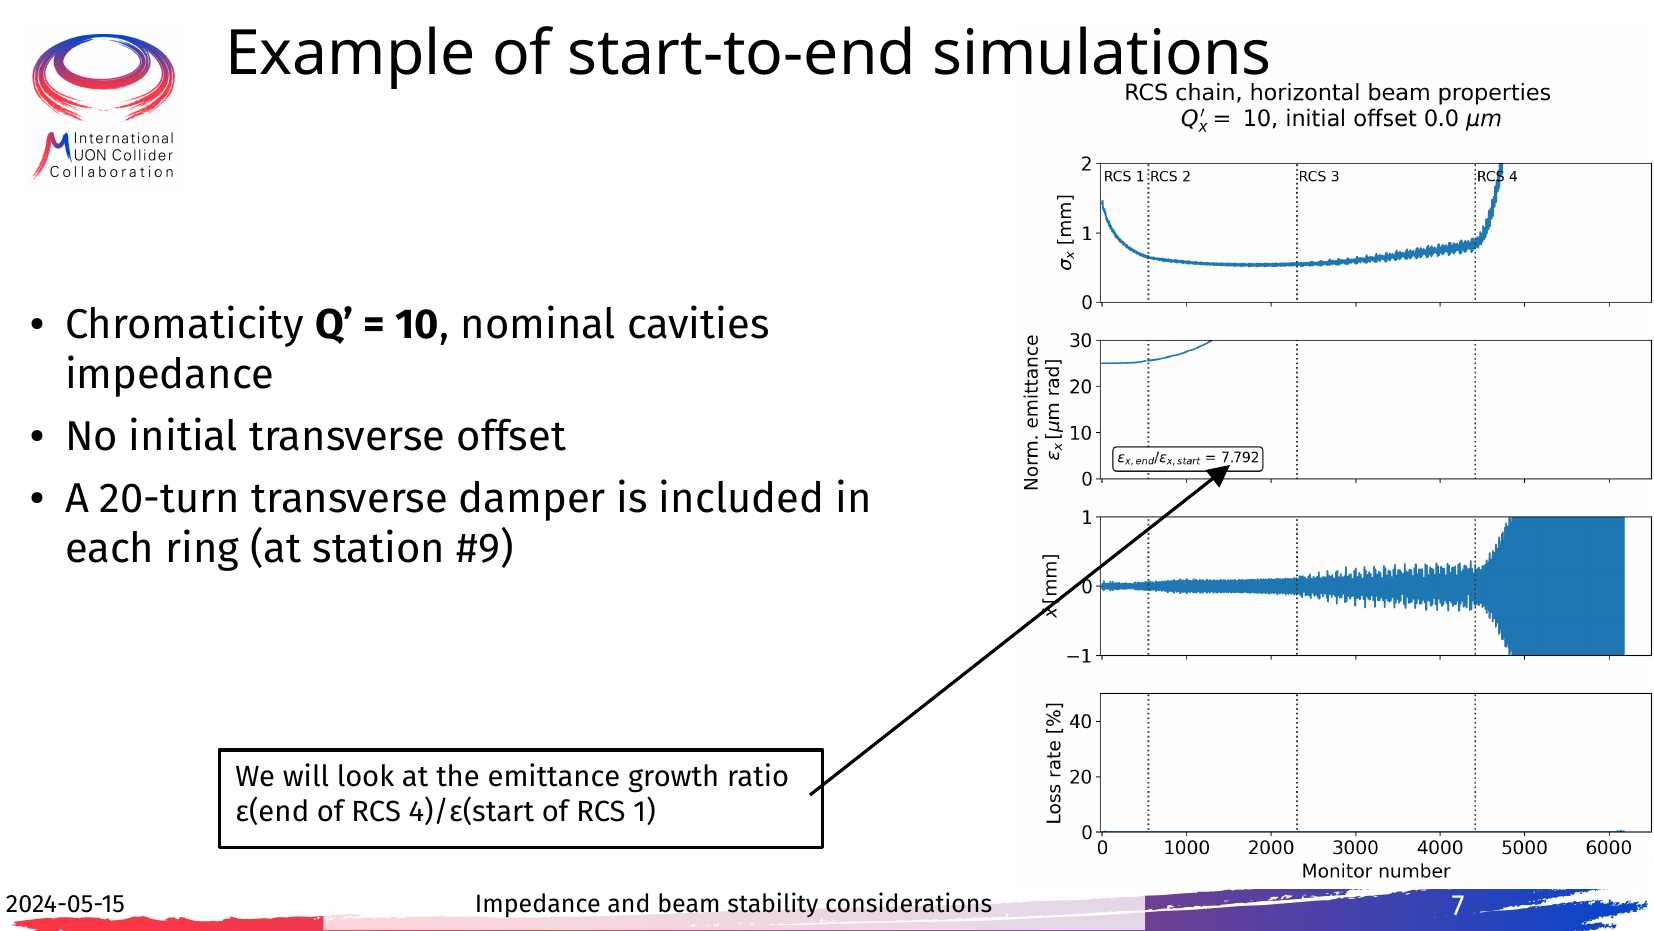

# Example of start-to-end simulations
Chromaticity Q’ = 10, nominal cavities impedance
No initial transverse offset
A 20-turn transverse damper is included in each ring (at station #9)
We will look at the emittance growth ratio
ε(end of RCS 4)/ε(start of RCS 1)
2024-05-15
Impedance and beam stability considerations
7